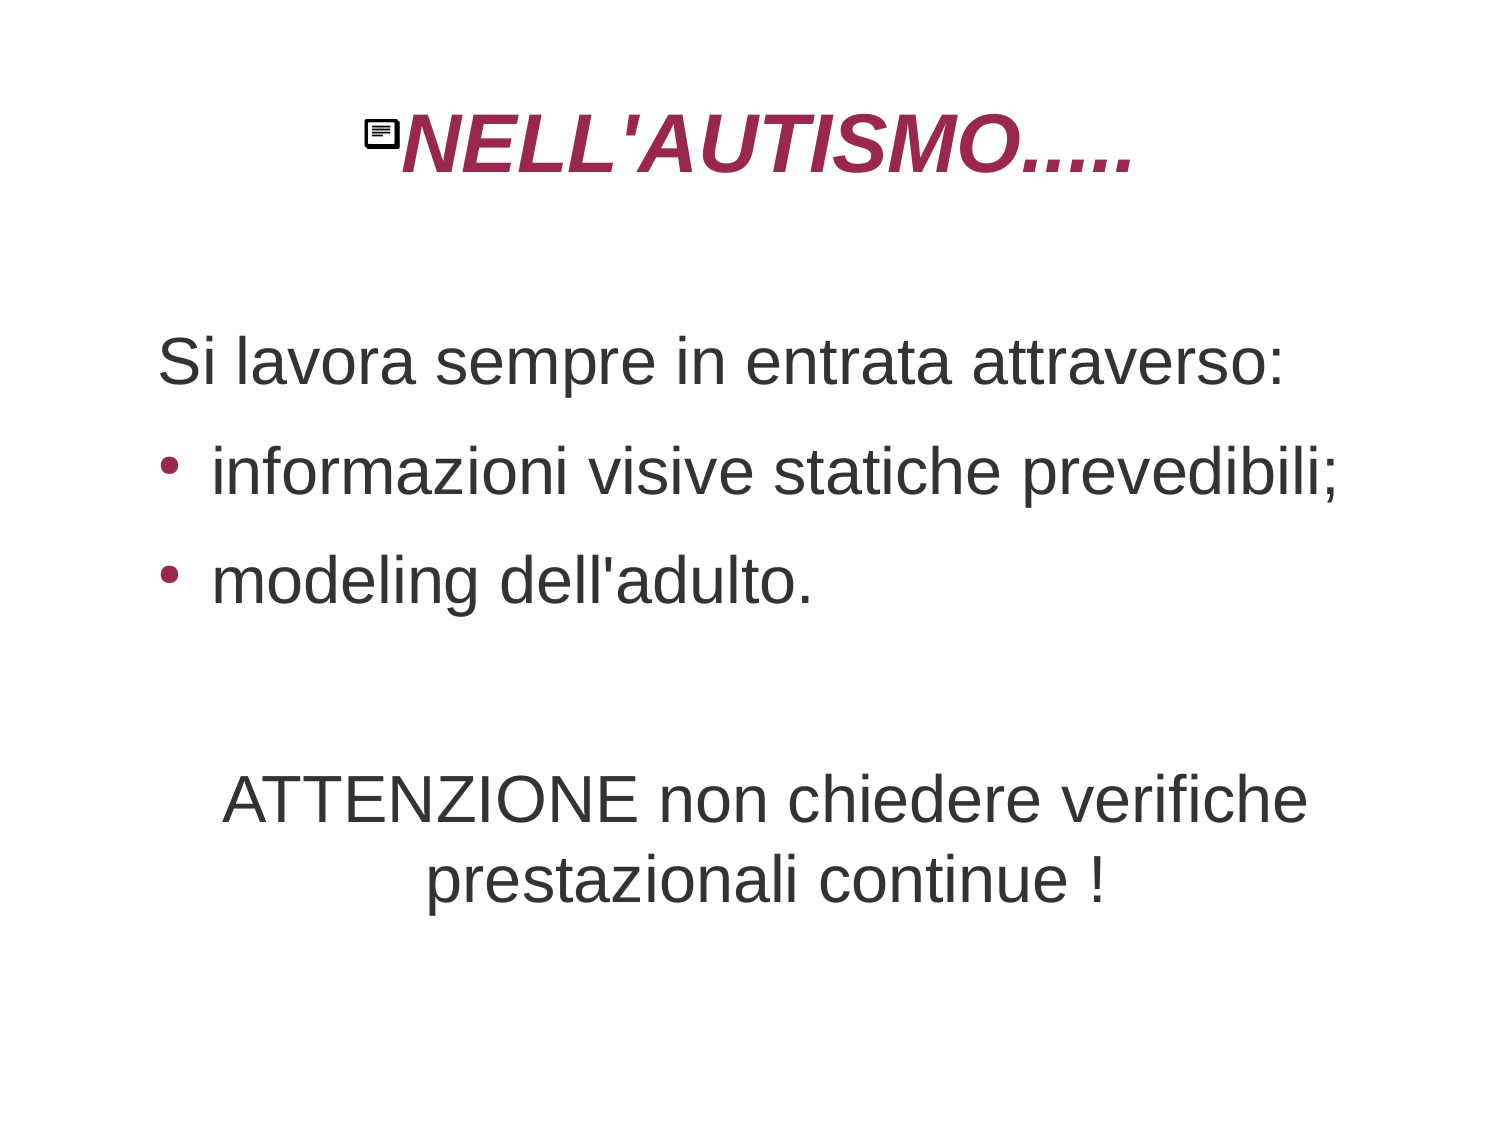

# NELL'AUTISMO.....
Si lavora sempre in entrata attraverso:
informazioni visive statiche prevedibili;
modeling dell'adulto.
ATTENZIONE non chiedere verifiche prestazionali continue !